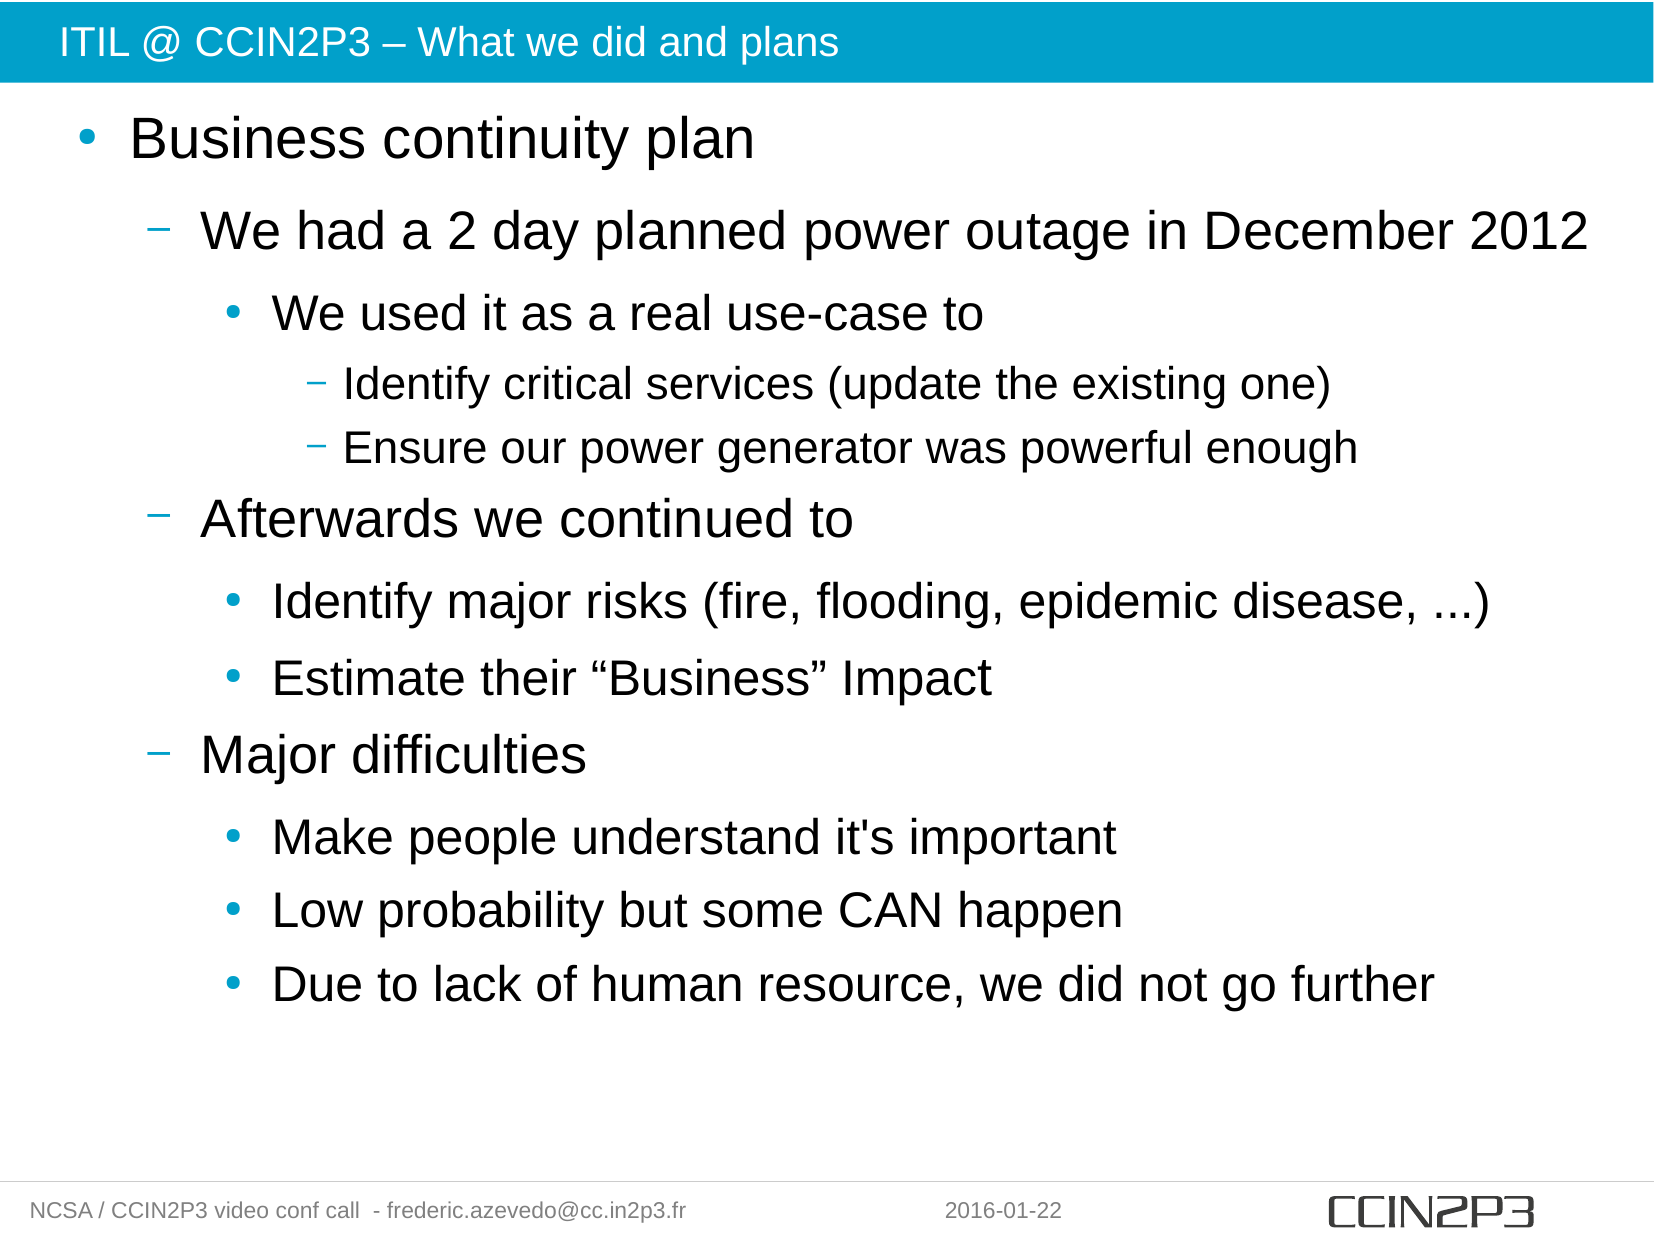

# ITIL @ CCIN2P3 – What we did and plans
Business continuity plan
We had a 2 day planned power outage in December 2012
We used it as a real use-case to
Identify critical services (update the existing one)
Ensure our power generator was powerful enough
Afterwards we continued to
Identify major risks (fire, flooding, epidemic disease, ...)
Estimate their “Business” Impact
Major difficulties
Make people understand it's important
Low probability but some CAN happen
Due to lack of human resource, we did not go further
NCSA / CCIN2P3 video conf call - frederic.azevedo@cc.in2p3.fr
2016-01-22